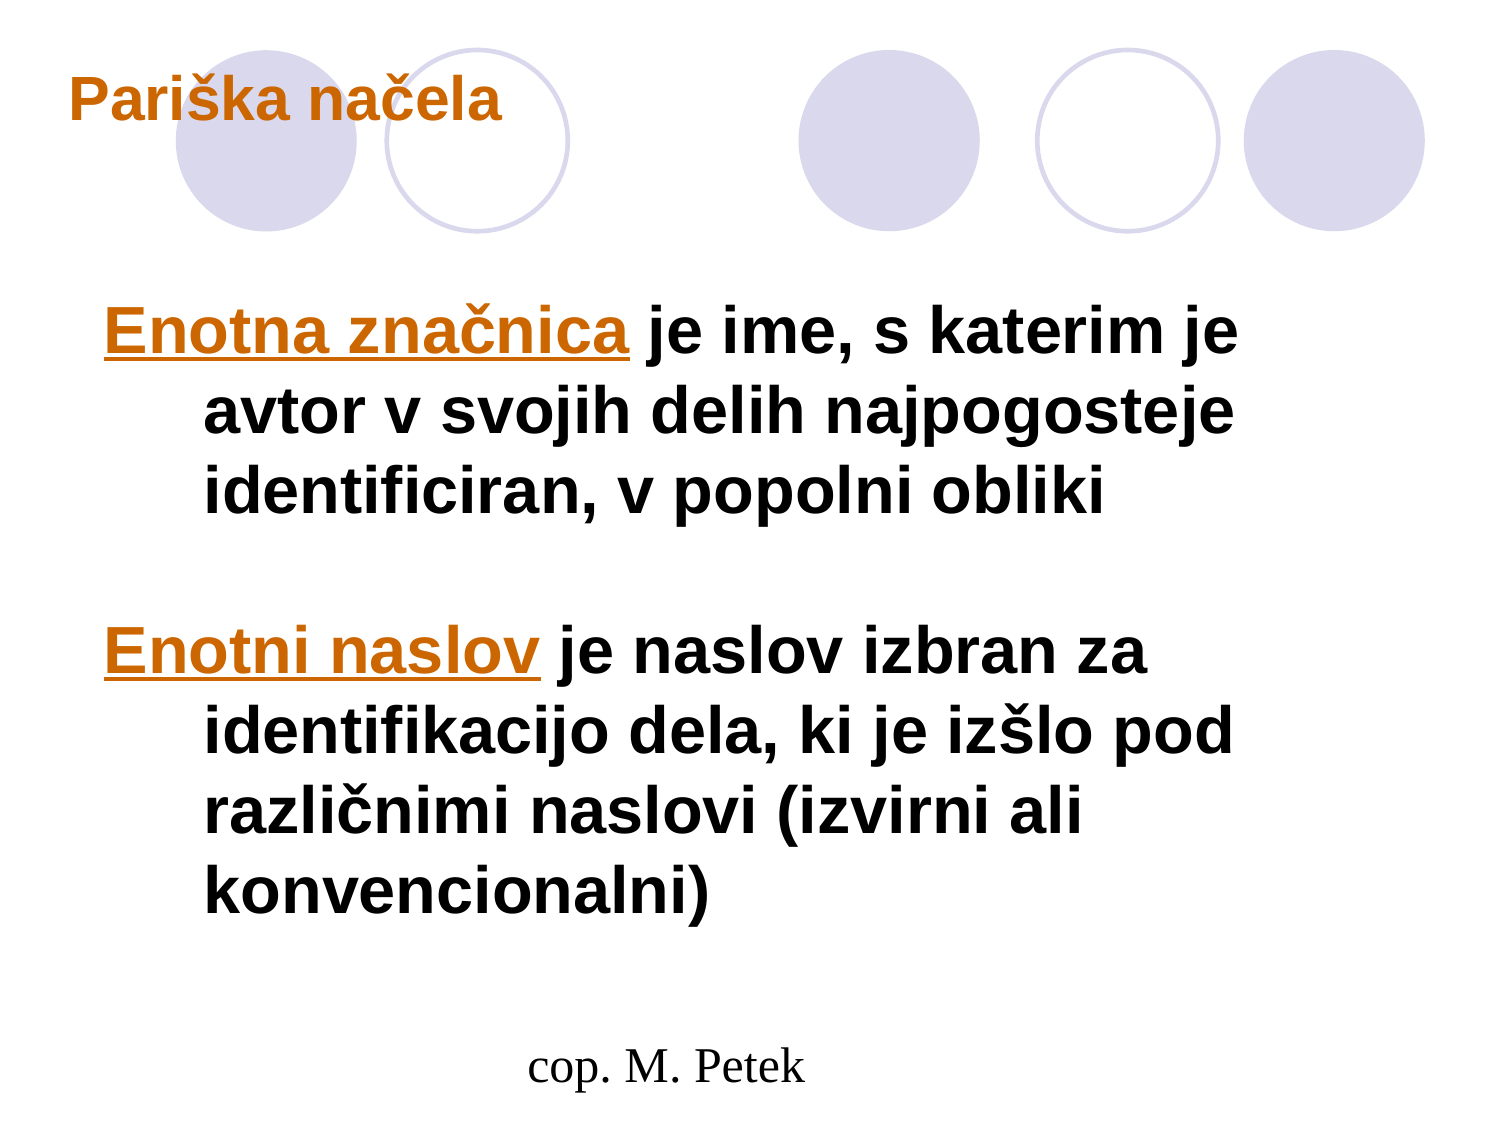

# Pariška načela
Enotna značnica je ime, s katerim je avtor v svojih delih najpogosteje identificiran, v popolni obliki
Enotni naslov je naslov izbran za identifikacijo dela, ki je izšlo pod različnimi naslovi (izvirni ali konvencionalni)
cop. M. Petek